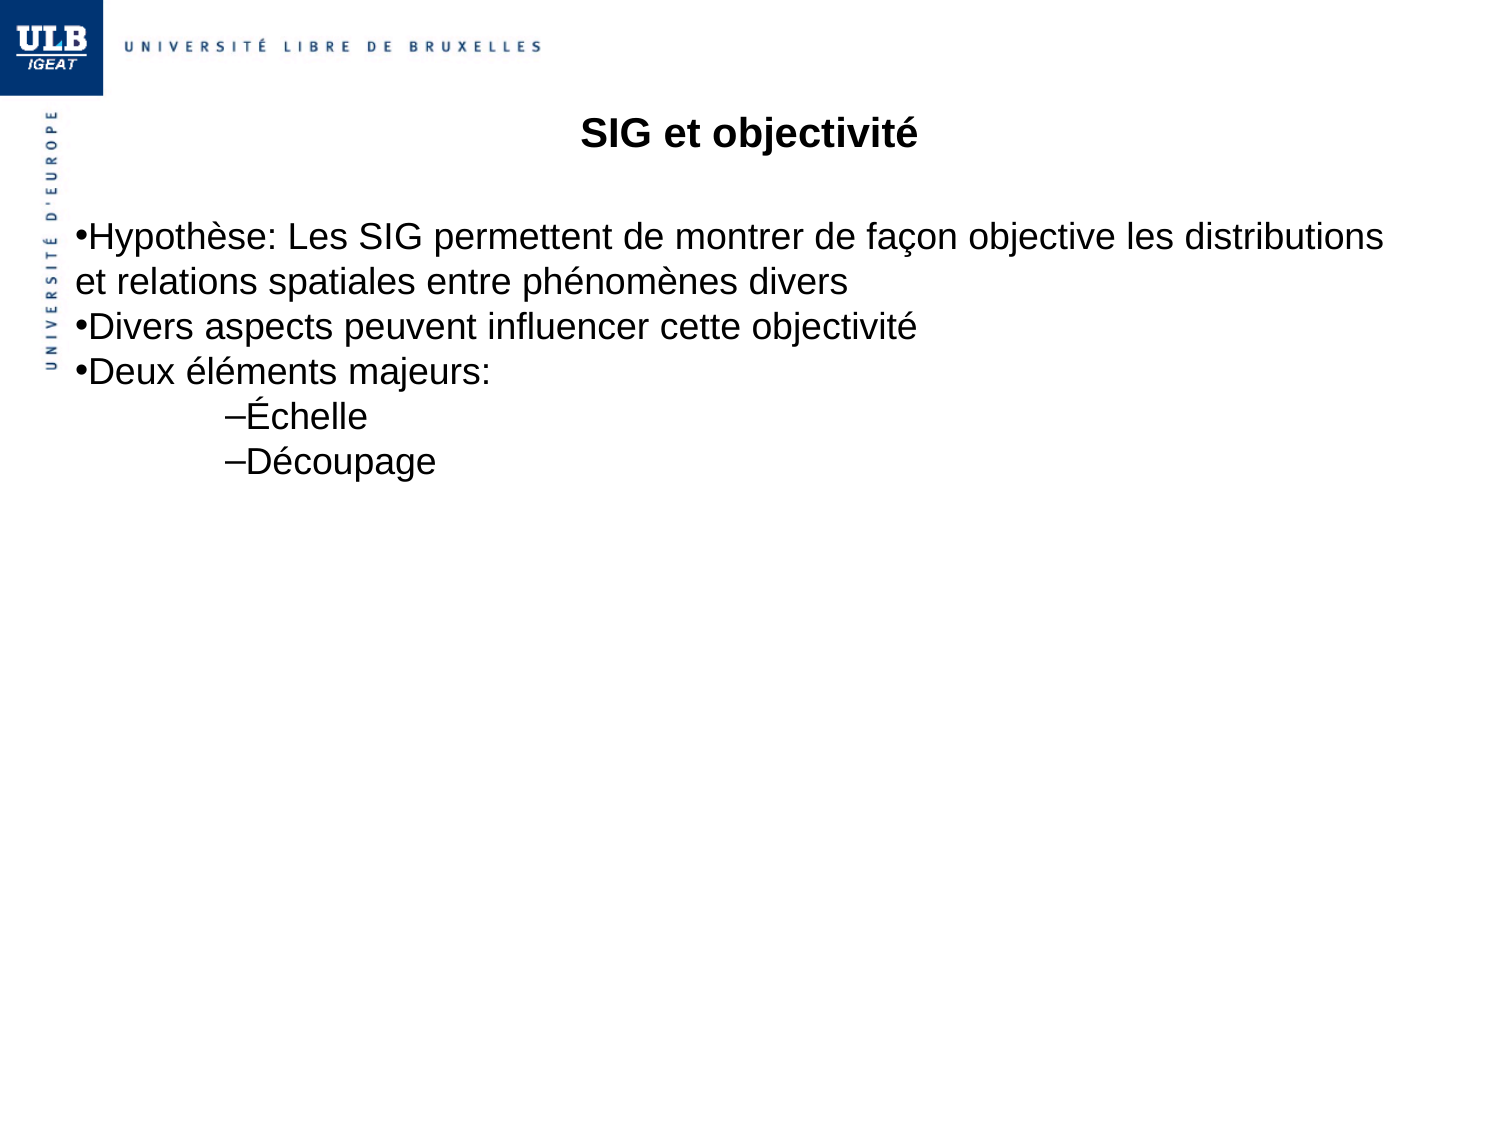

SIG et objectivité
Hypothèse: Les SIG permettent de montrer de façon objective les distributions et relations spatiales entre phénomènes divers
Divers aspects peuvent influencer cette objectivité
Deux éléments majeurs:
Échelle
Découpage